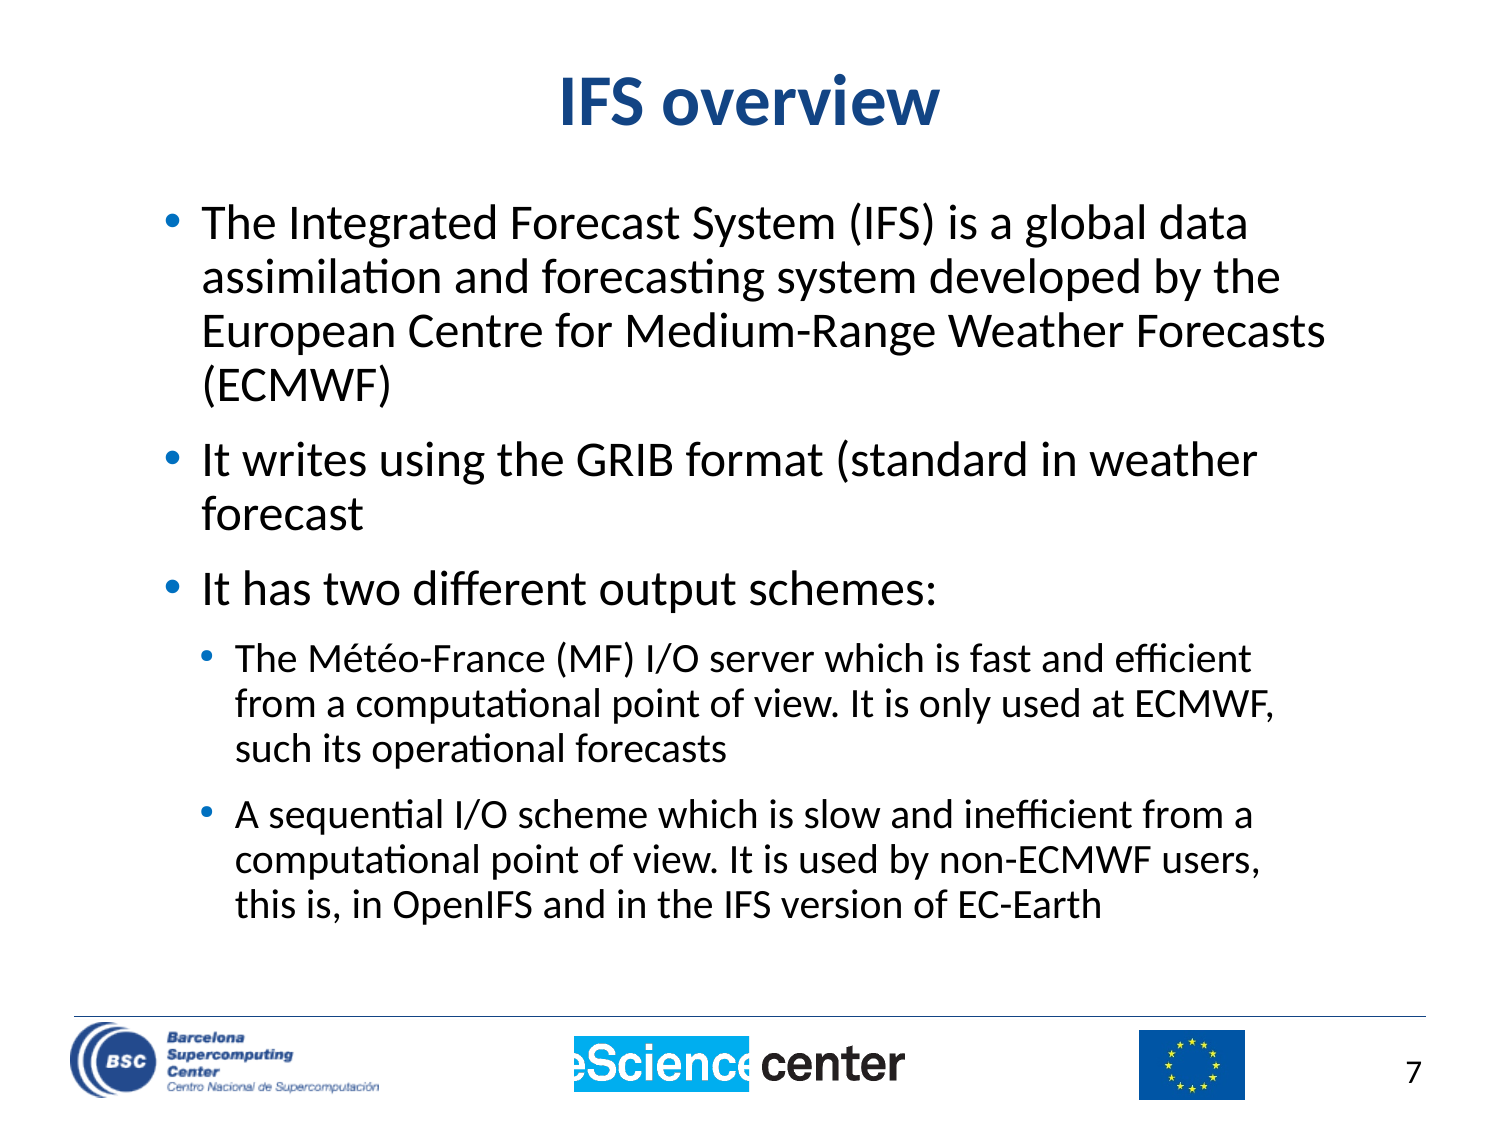

IFS overview
The Integrated Forecast System (IFS) is a global data assimilation and forecasting system developed by the European Centre for Medium-Range Weather Forecasts (ECMWF)
It writes using the GRIB format (standard in weather forecast
It has two different output schemes:
The Météo-France (MF) I/O server which is fast and efficient from a computational point of view. It is only used at ECMWF, such its operational forecasts
A sequential I/O scheme which is slow and inefficient from a computational point of view. It is used by non-ECMWF users, this is, in OpenIFS and in the IFS version of EC-Earth